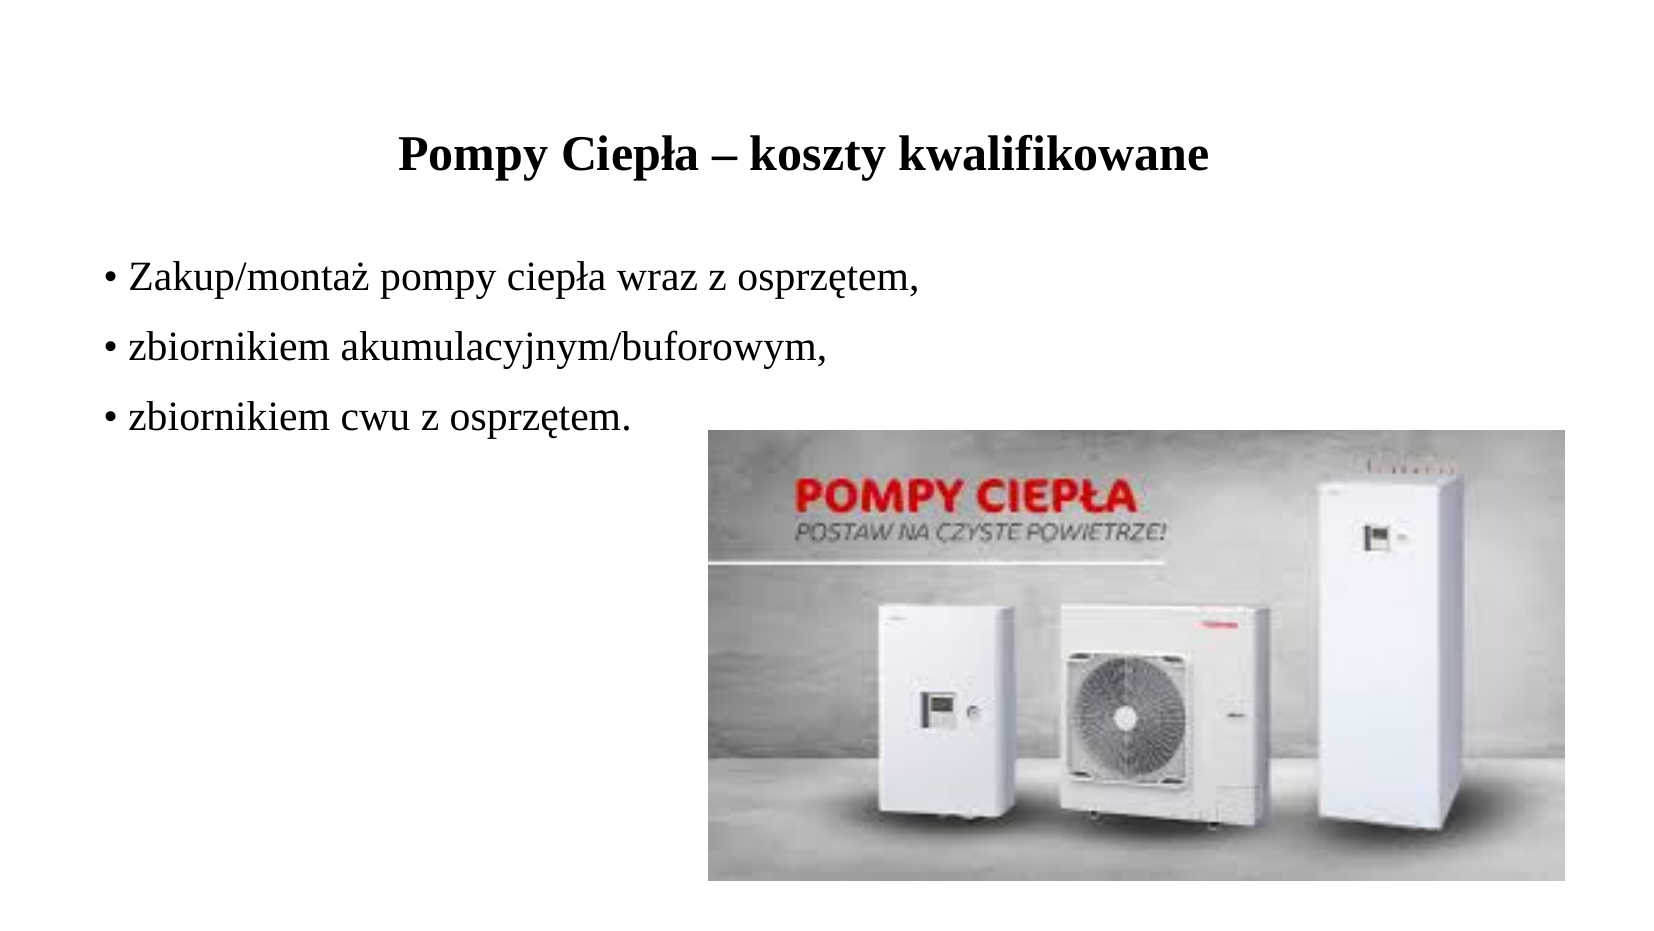

Pompy Ciepła – koszty kwalifikowane
• Zakup/montaż pompy ciepła wraz z osprzętem,
• zbiornikiem akumulacyjnym/buforowym,
• zbiornikiem cwu z osprzętem.